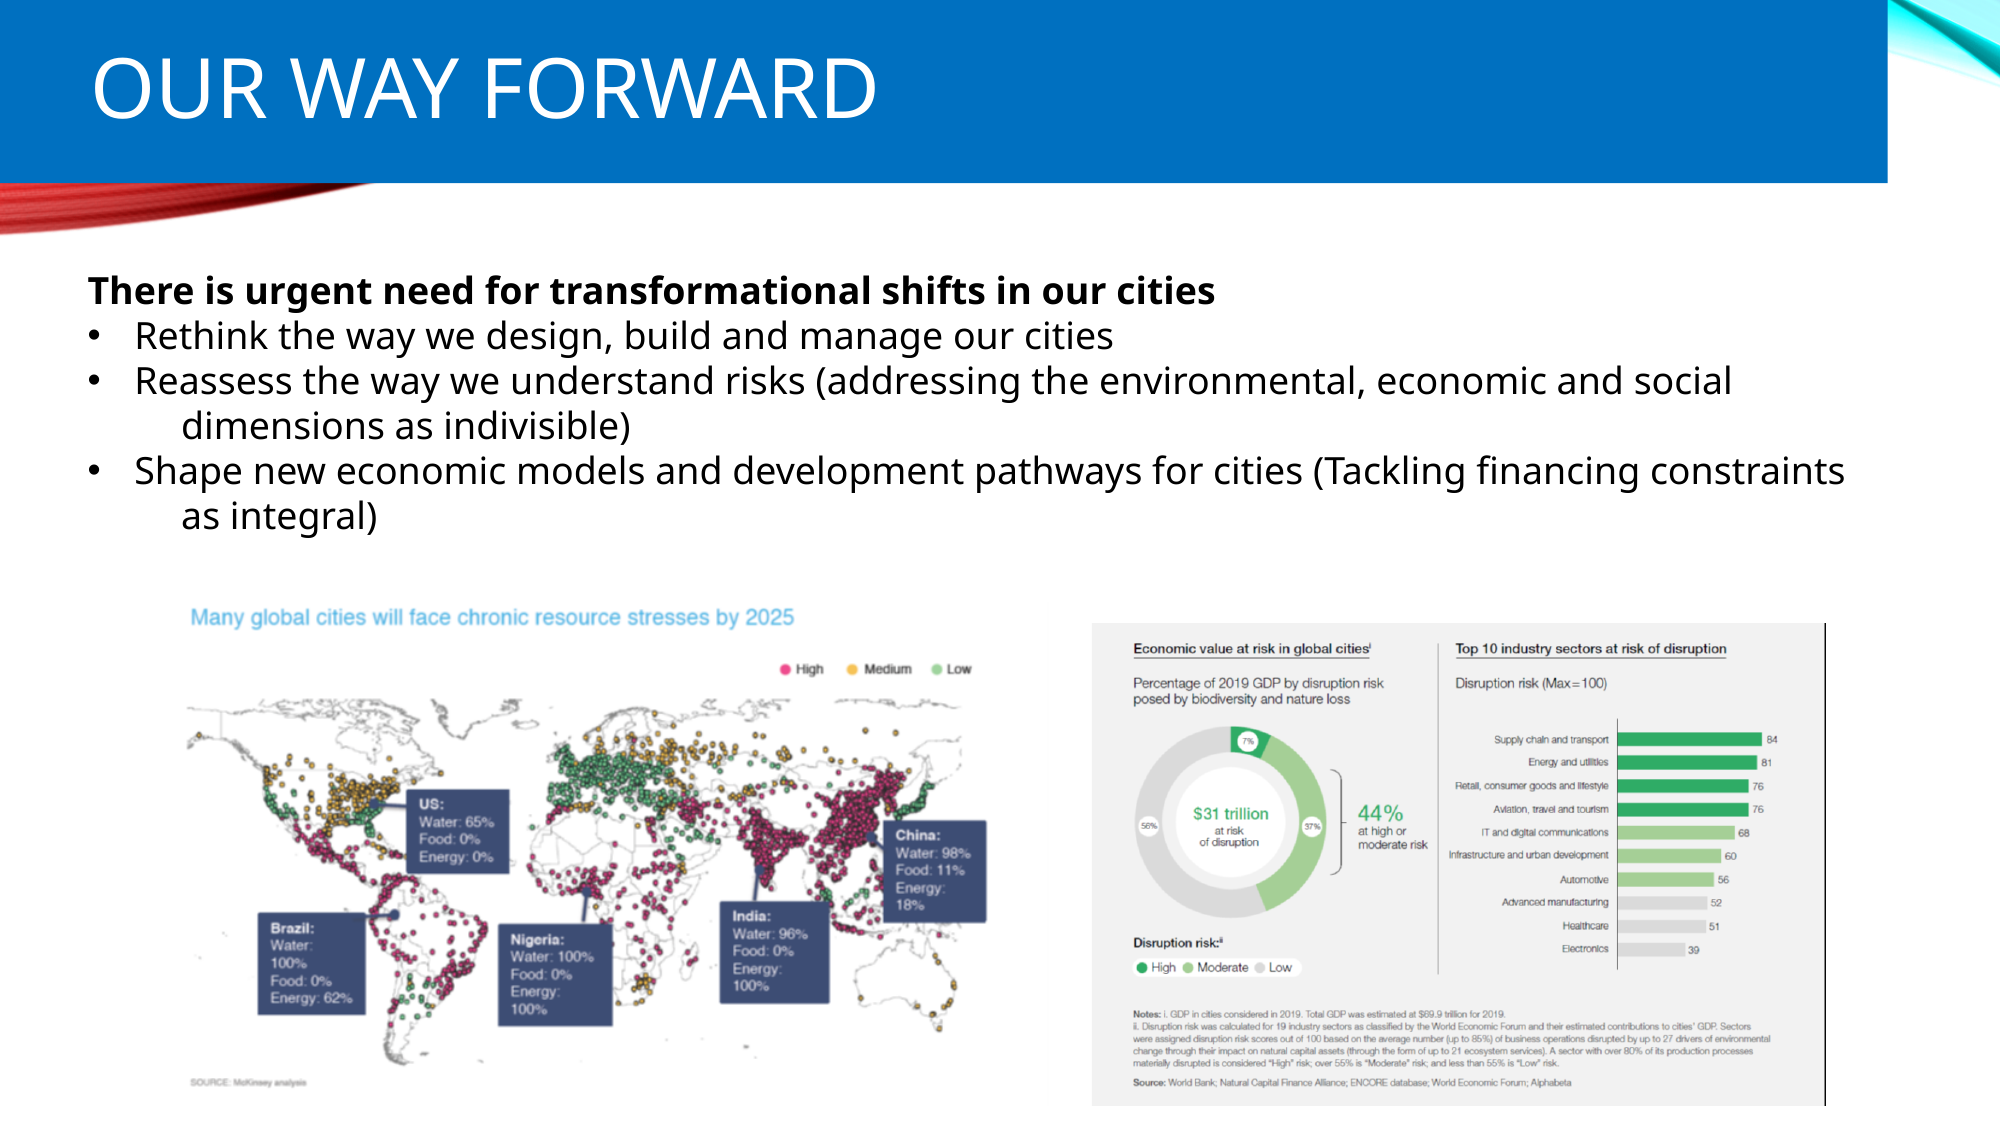

# our way forward
There is urgent need for transformational shifts in our cities
Rethink the way we design, build and manage our cities
Reassess the way we understand risks (addressing the environmental, economic and social dimensions as indivisible)
Shape new economic models and development pathways for cities (Tackling financing constraints as integral)